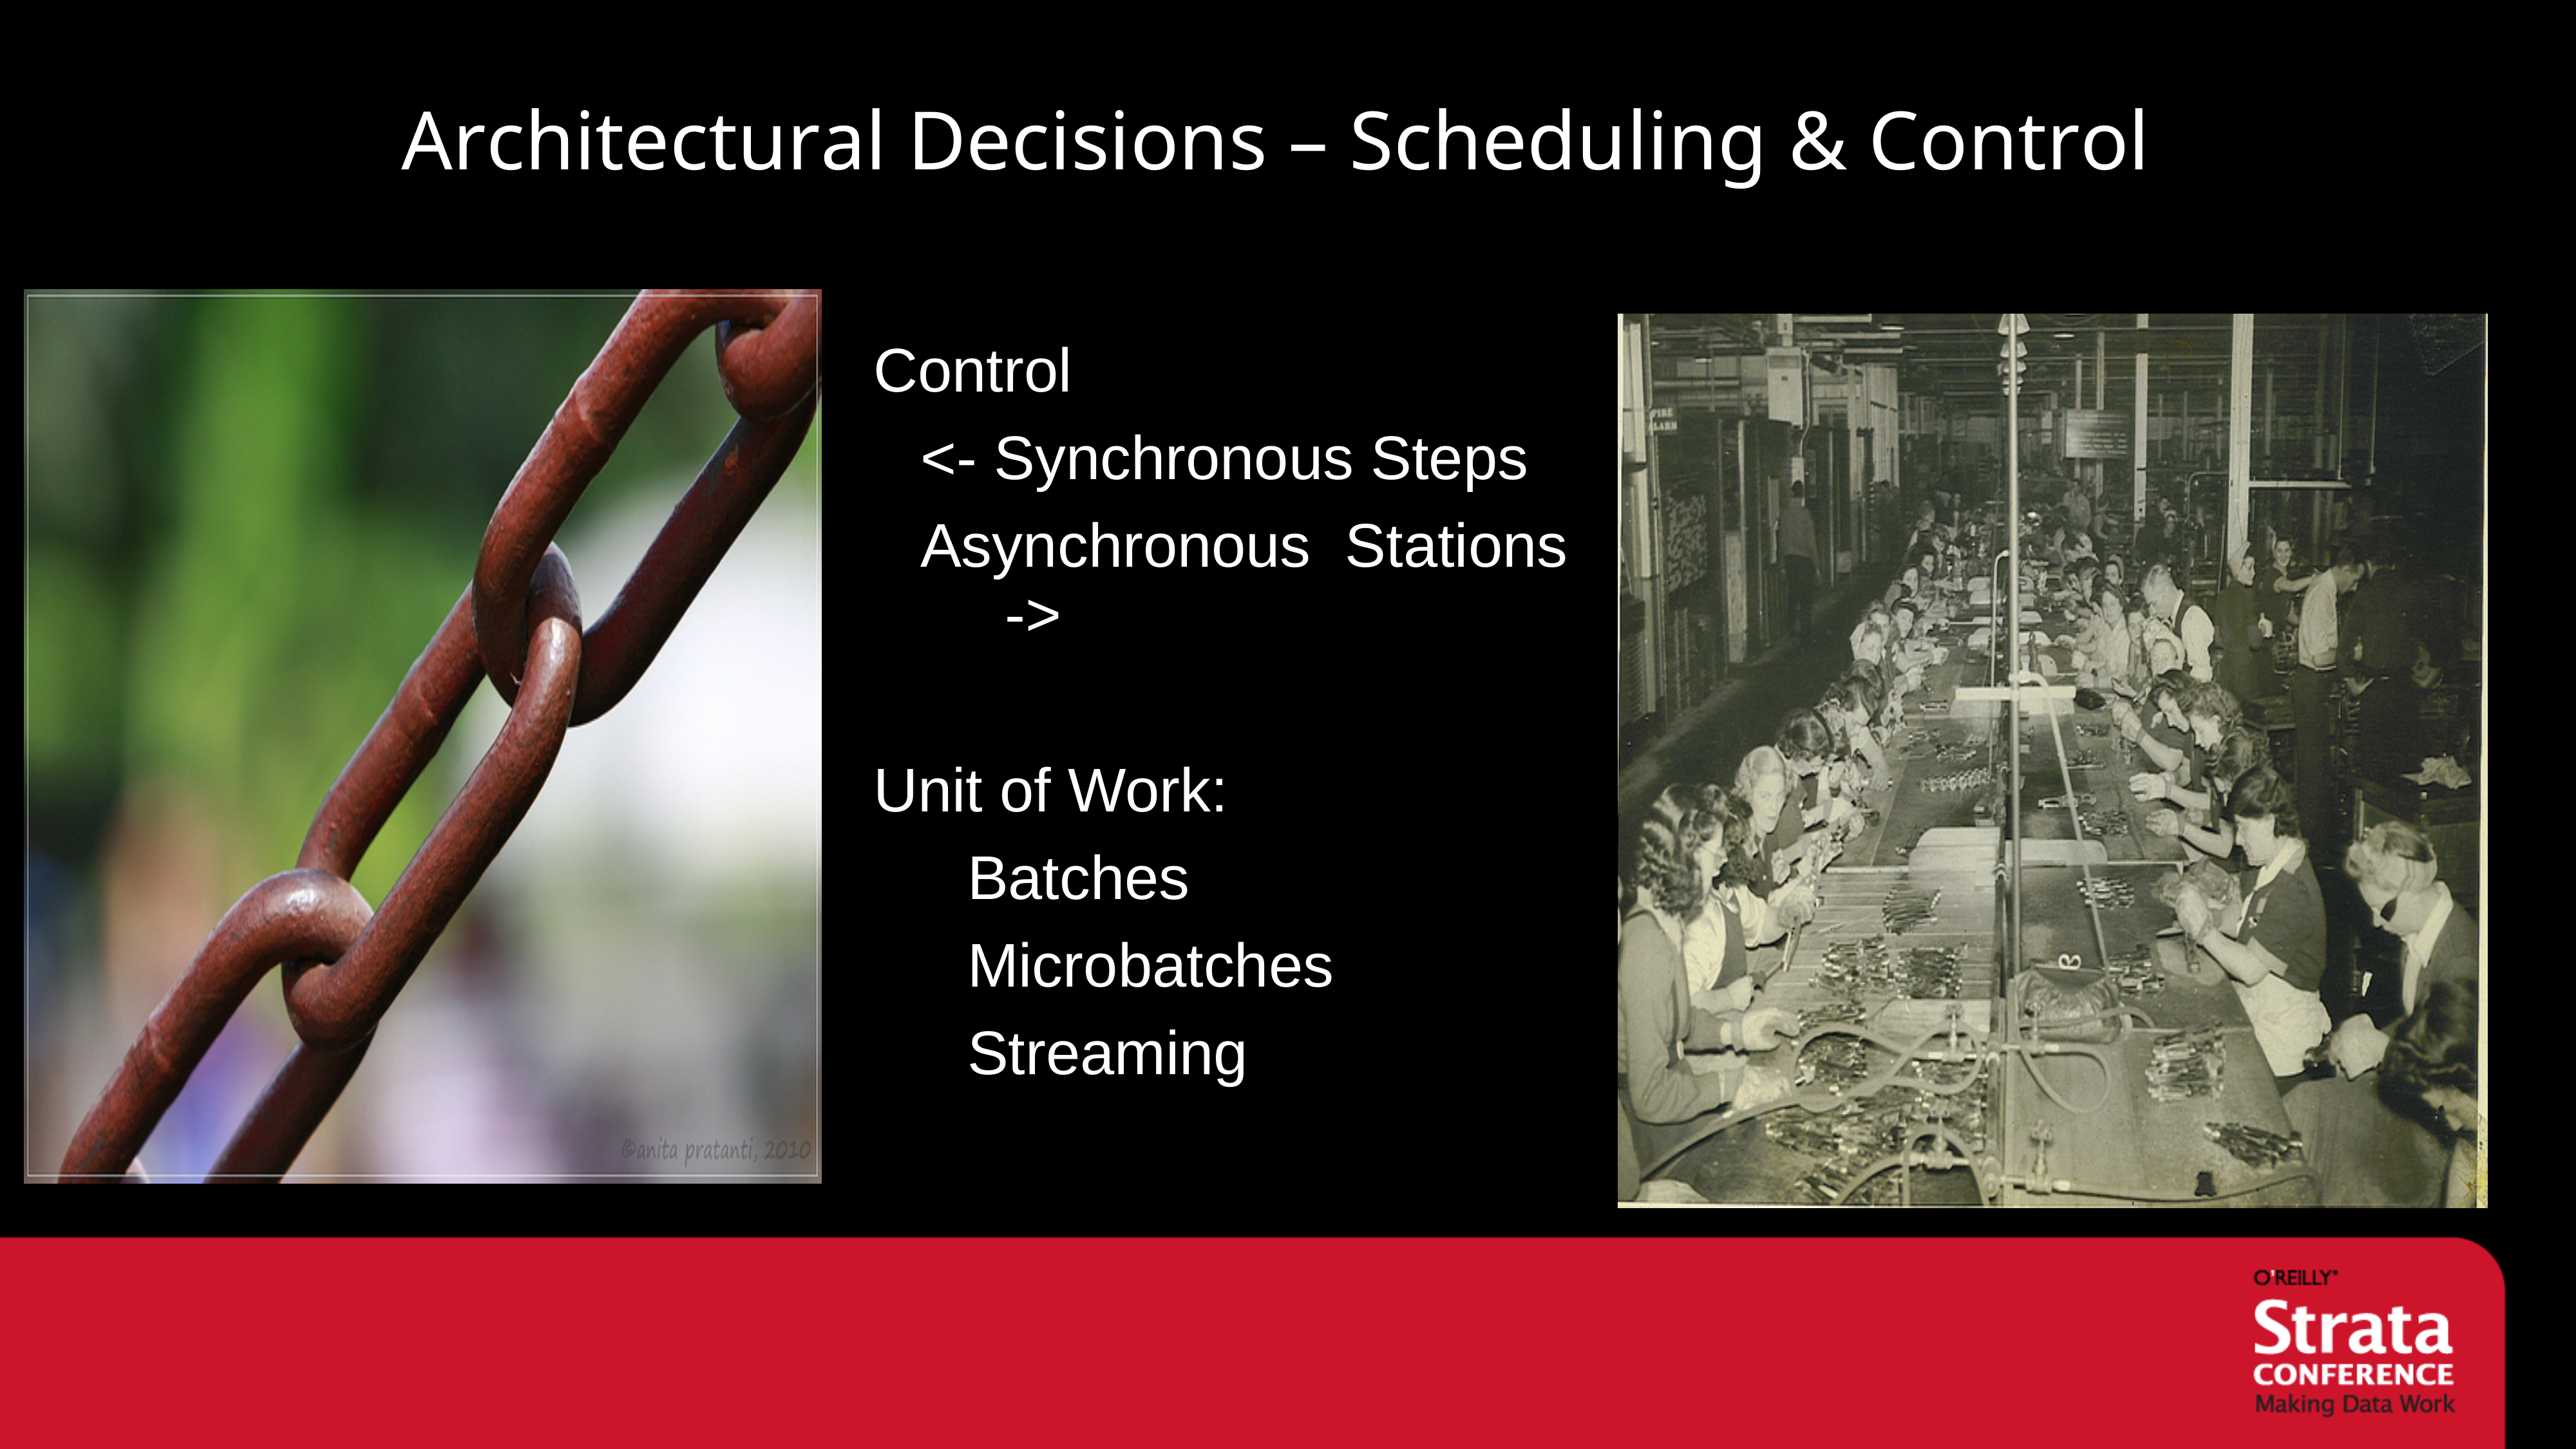

#
Architectural Decisions – Scheduling & Control
Control
<- Synchronous Steps
Asynchronous Stations ->
Unit of Work:
Batches
Microbatches
Streaming